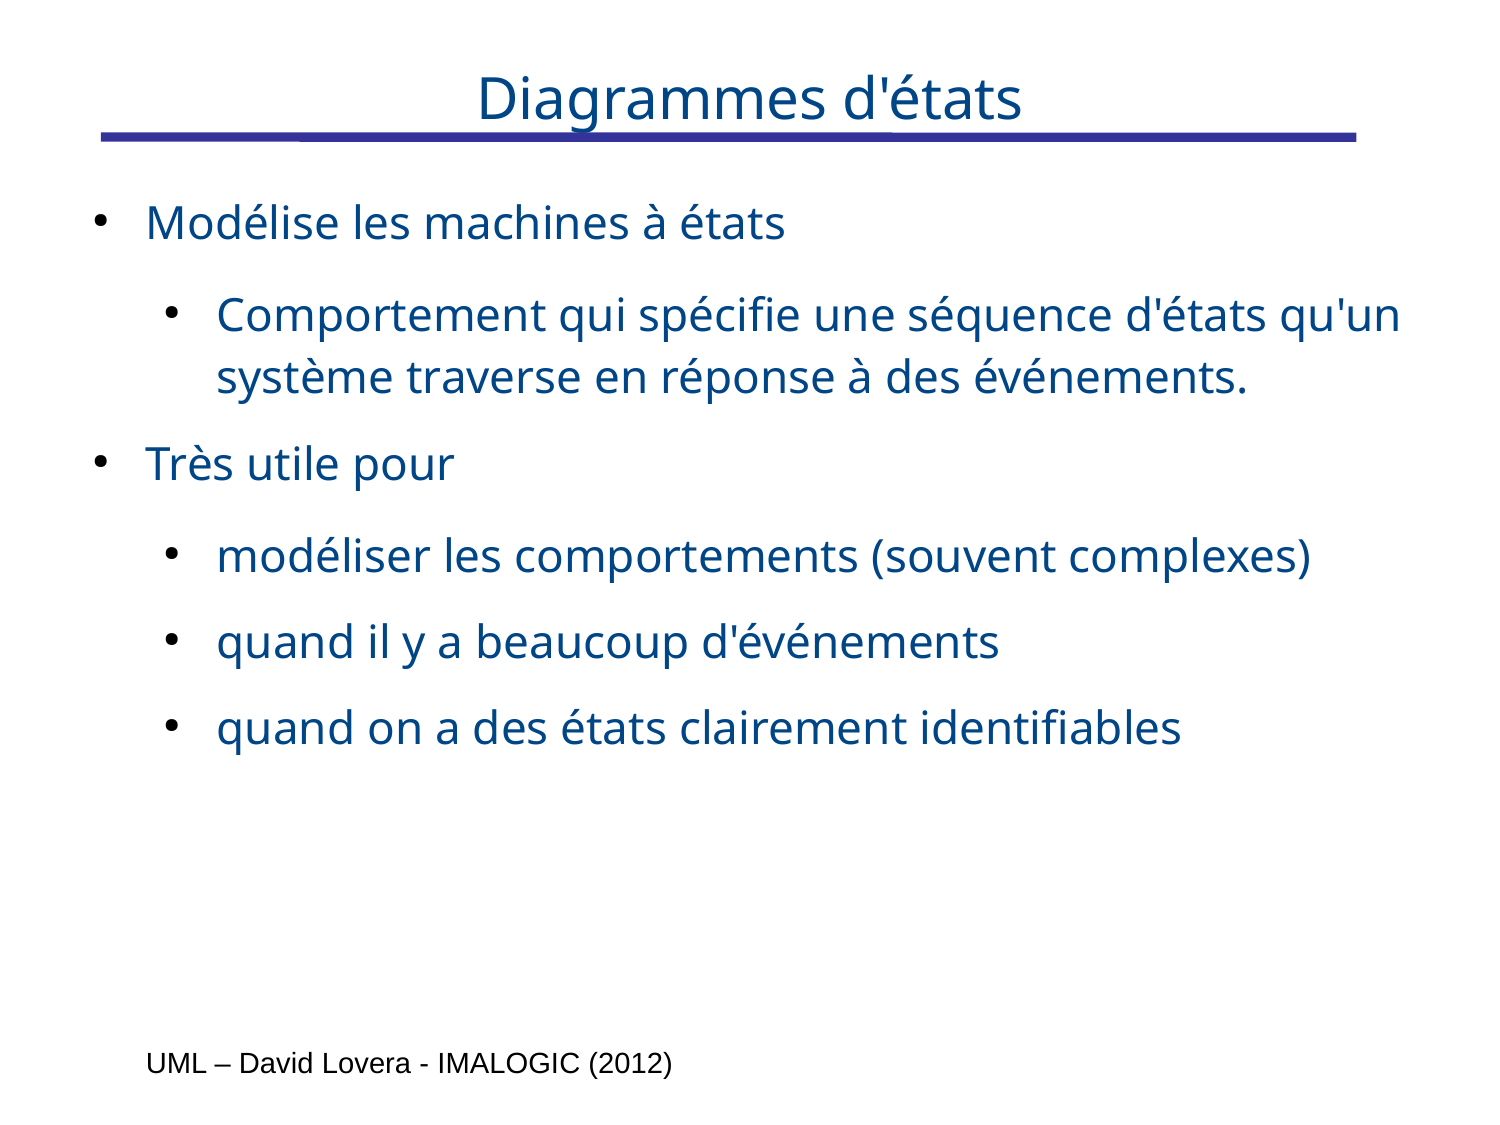

# Diagrammes d'états
Modélise les machines à états
Comportement qui spécifie une séquence d'états qu'un système traverse en réponse à des événements.
Très utile pour
modéliser les comportements (souvent complexes)
quand il y a beaucoup d'événements
quand on a des états clairement identifiables
UML – David Lovera - IMALOGIC (2012)